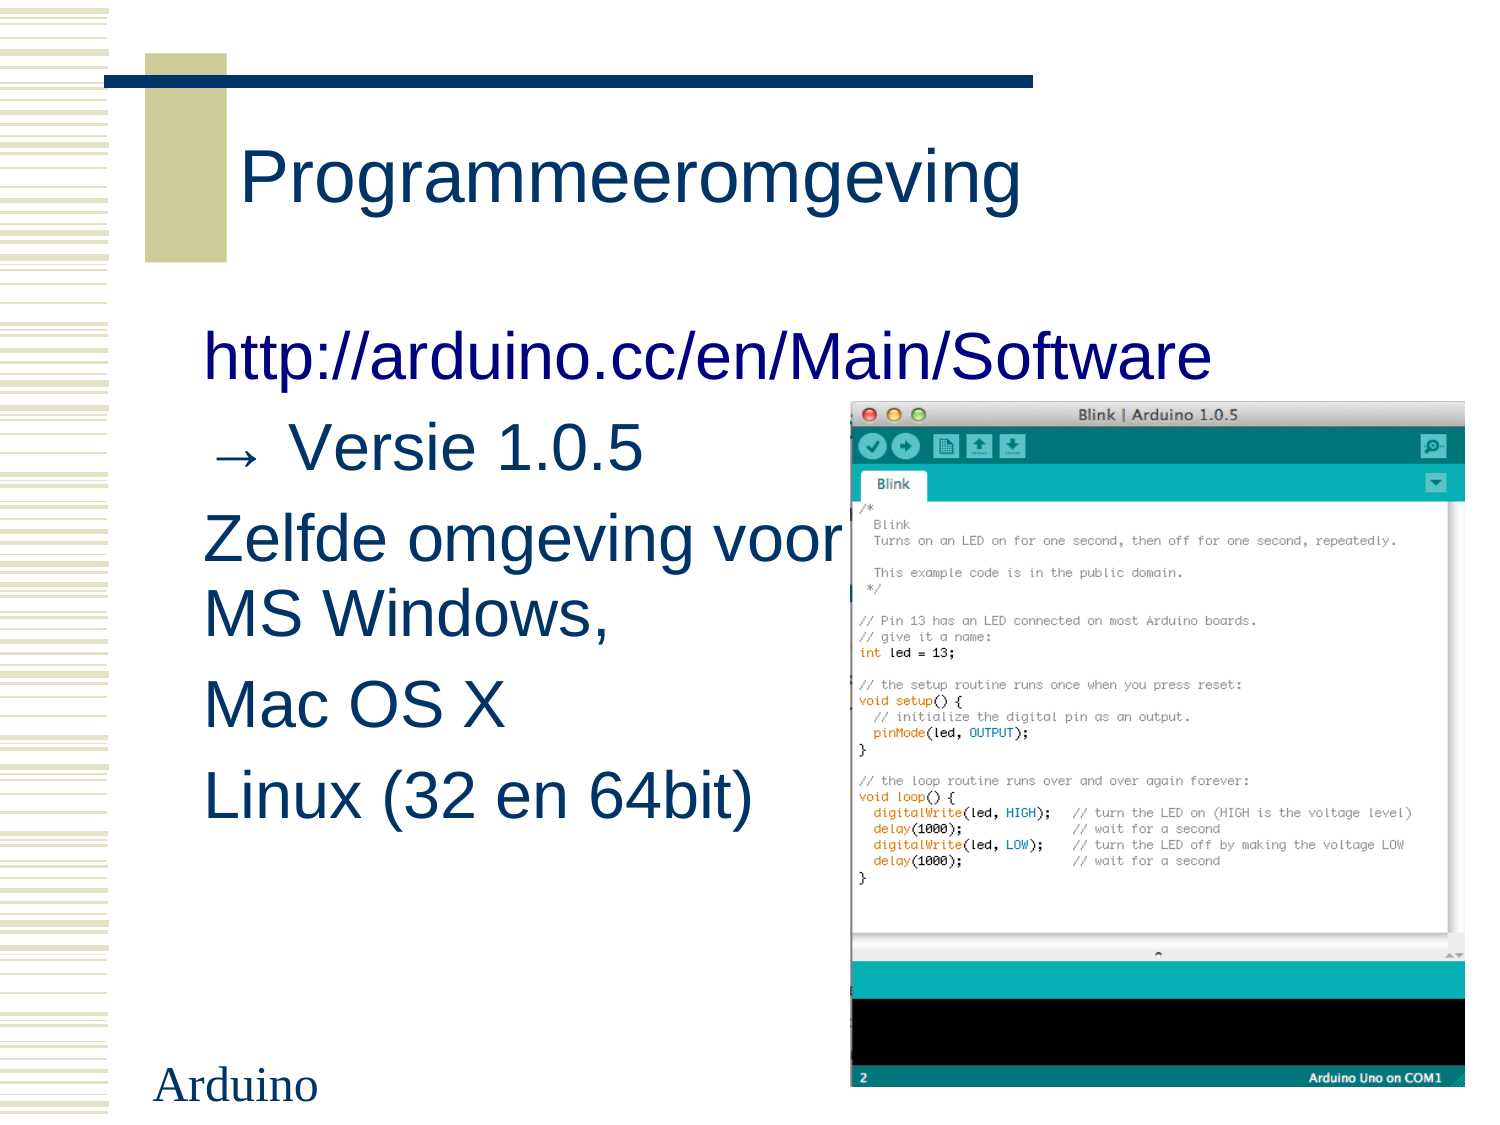

# Programmeeromgeving
http://arduino.cc/en/Main/Software
→ Versie 1.0.5
Zelfde omgeving voor
MS Windows,
Mac OS X
Linux (32 en 64bit)
Arduino